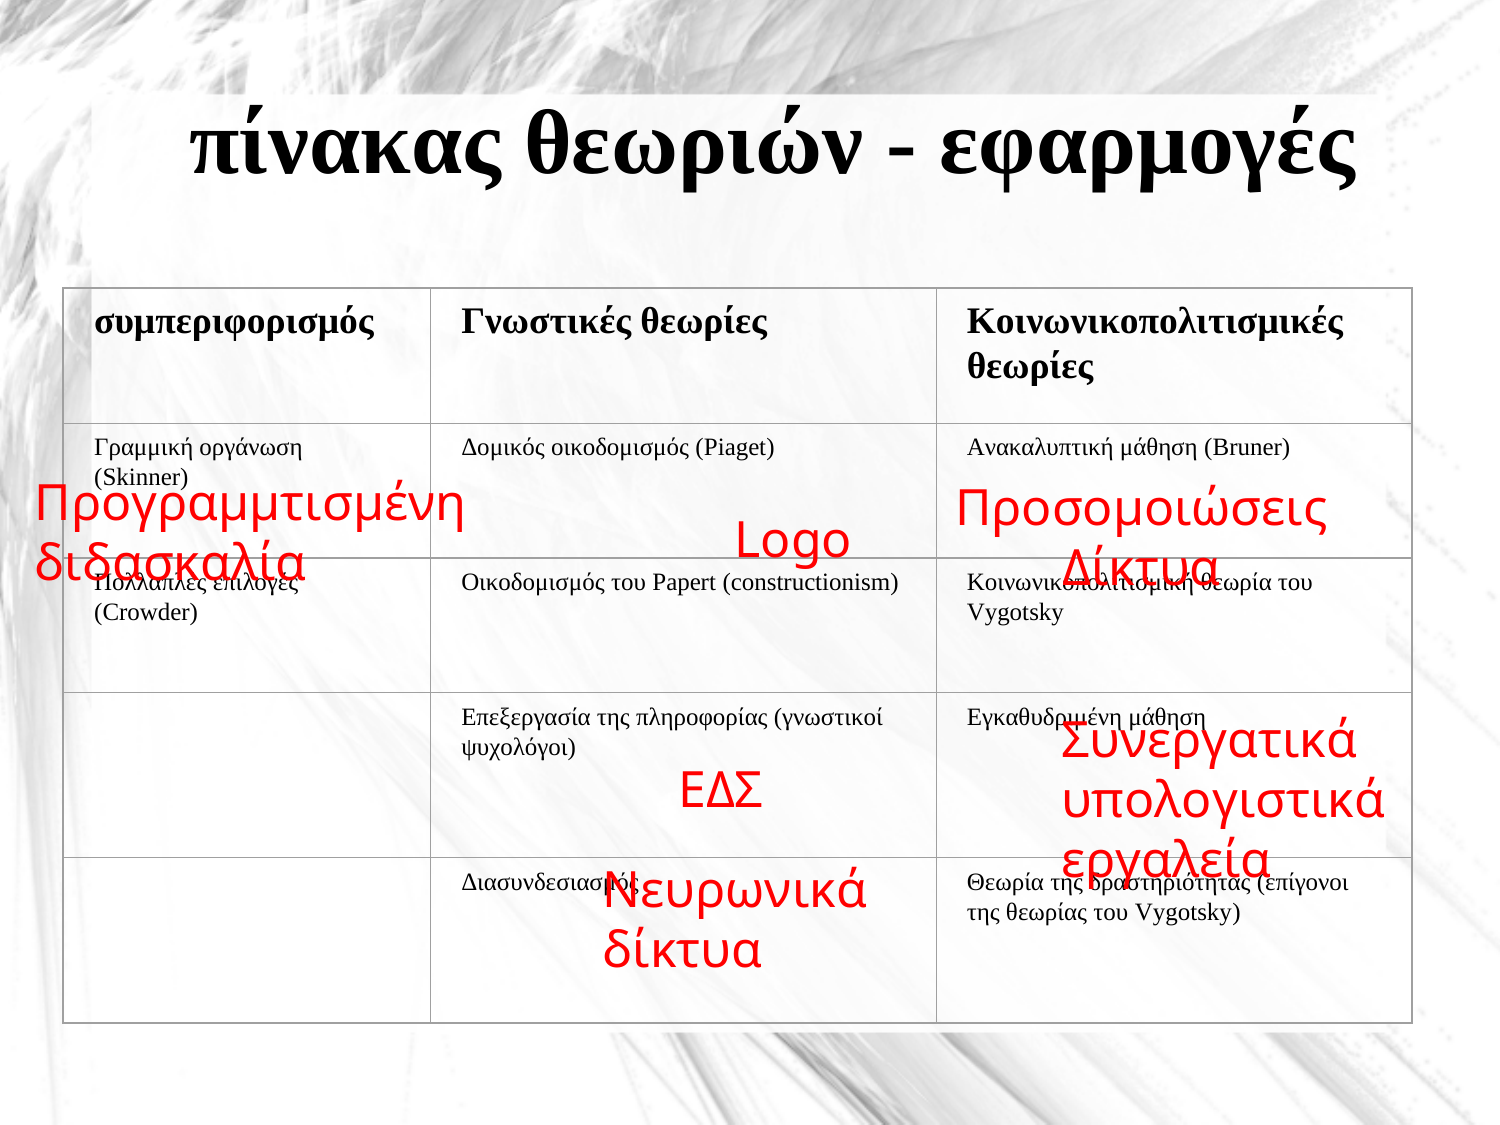

# πίνακας θεωριών - εφαρμογές
συμπεριφορισμός
Γνωστικές θεωρίες
Κοινωνικοπολιτισμικές θεωρίες
Γραμμική οργάνωση (Skinner)
Δομικός οικοδομισμός (Piaget)
Ανακαλυπτική μάθηση (Bruner)
Πολλαπλές επιλογές (Crowder)
Οικοδομισμός του Papert (constructionism)
Κοινωνικοπολιτισμική θεωρία του Vygotsky
Επεξεργασία της πληροφορίας (γνωστικοί ψυχολόγοι)
Εγκαθυδριμένη μάθηση
Διασυνδεσιασμός
Θεωρία της δραστηριότητας (επίγονοι της θεωρίας του Vygotsky)
Προγραμμτισμένη
διδασκαλία
Προσομοιώσεις
Δίκτυα
Logo
Συνεργατικά
υπολογιστικά
εργαλεία
ΕΔΣ
Νευρωνικά
δίκτυα